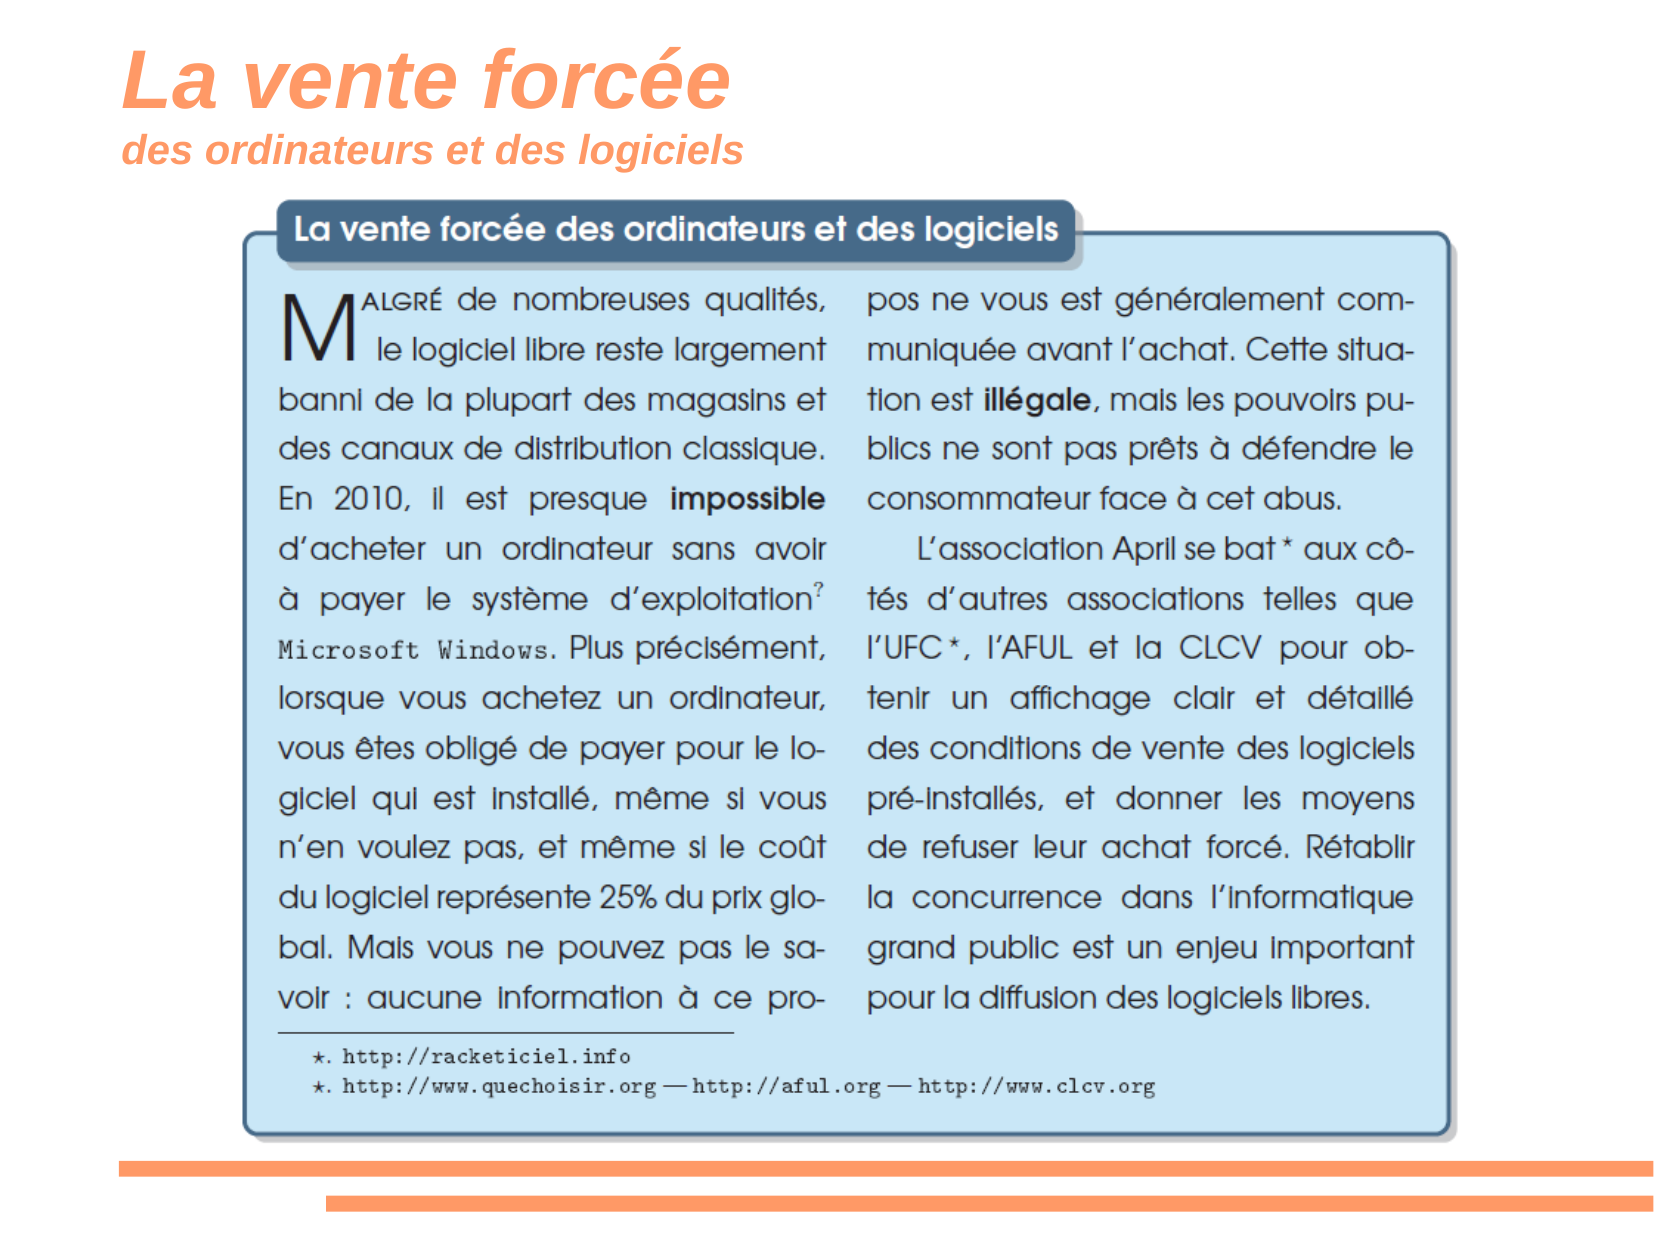

# La vente forcée des ordinateurs et des logiciels